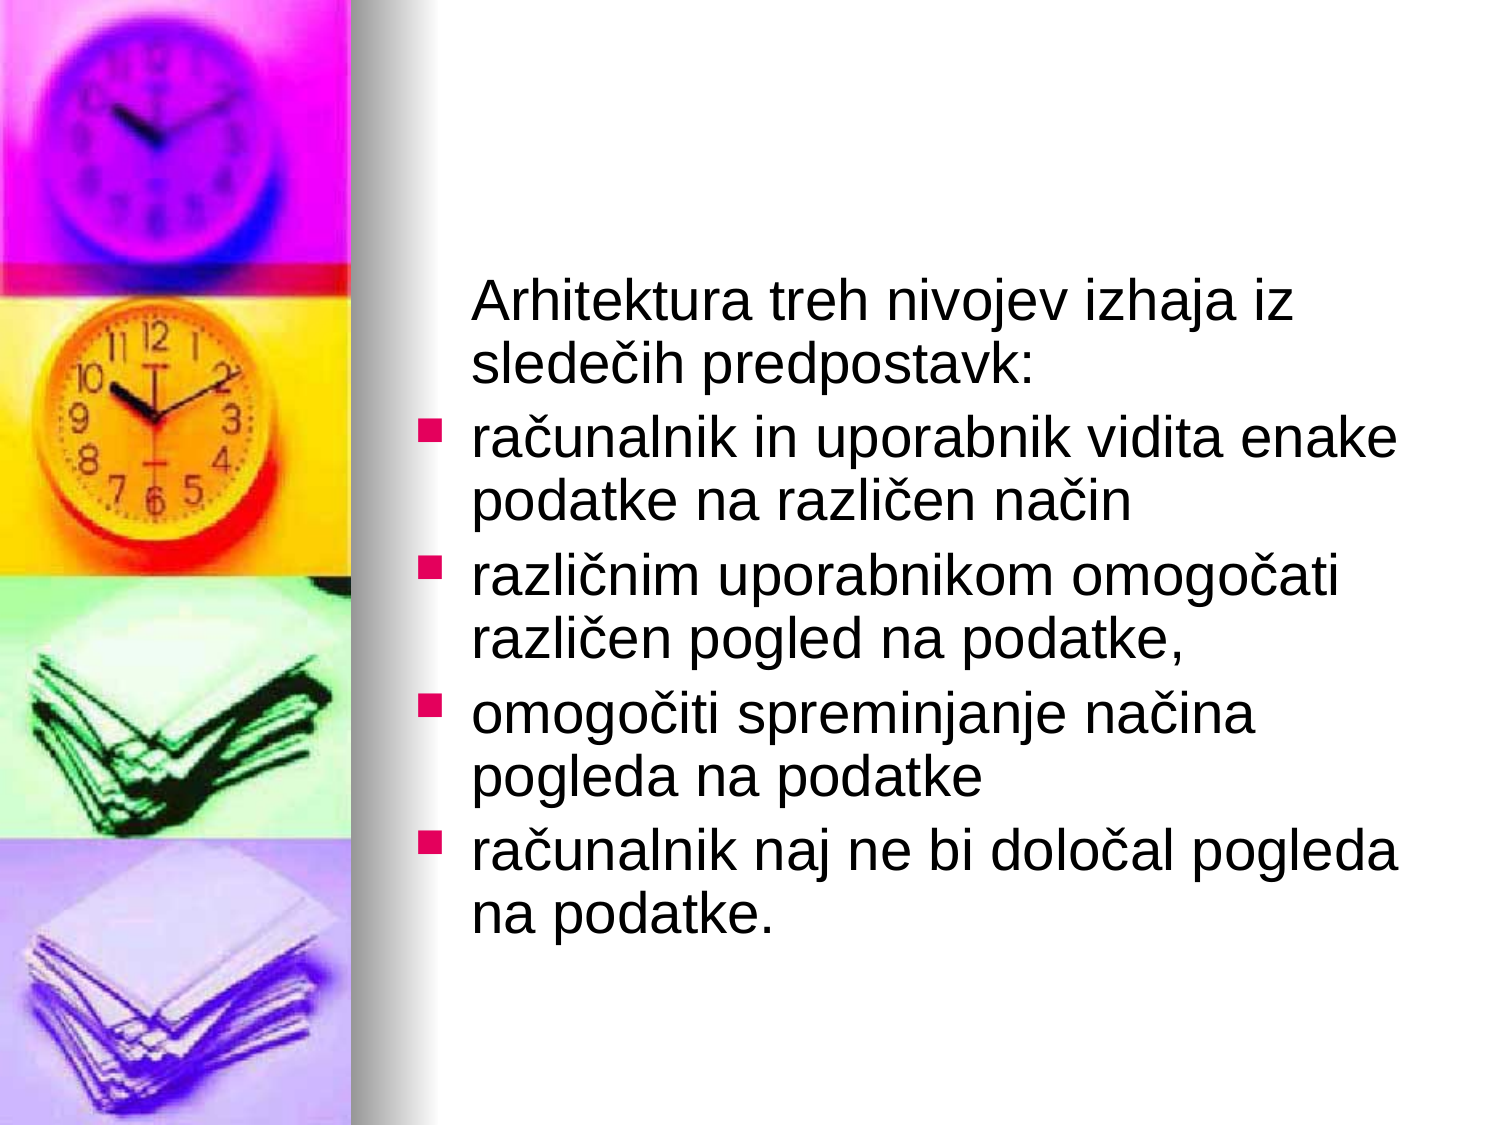

#
	Arhitektura treh nivojev izhaja iz sledečih predpostavk:
računalnik in uporabnik vidita enake podatke na različen način
različnim uporabnikom omogočati različen pogled na podatke,
omogočiti spreminjanje načina pogleda na podatke
računalnik naj ne bi določal pogleda na podatke.